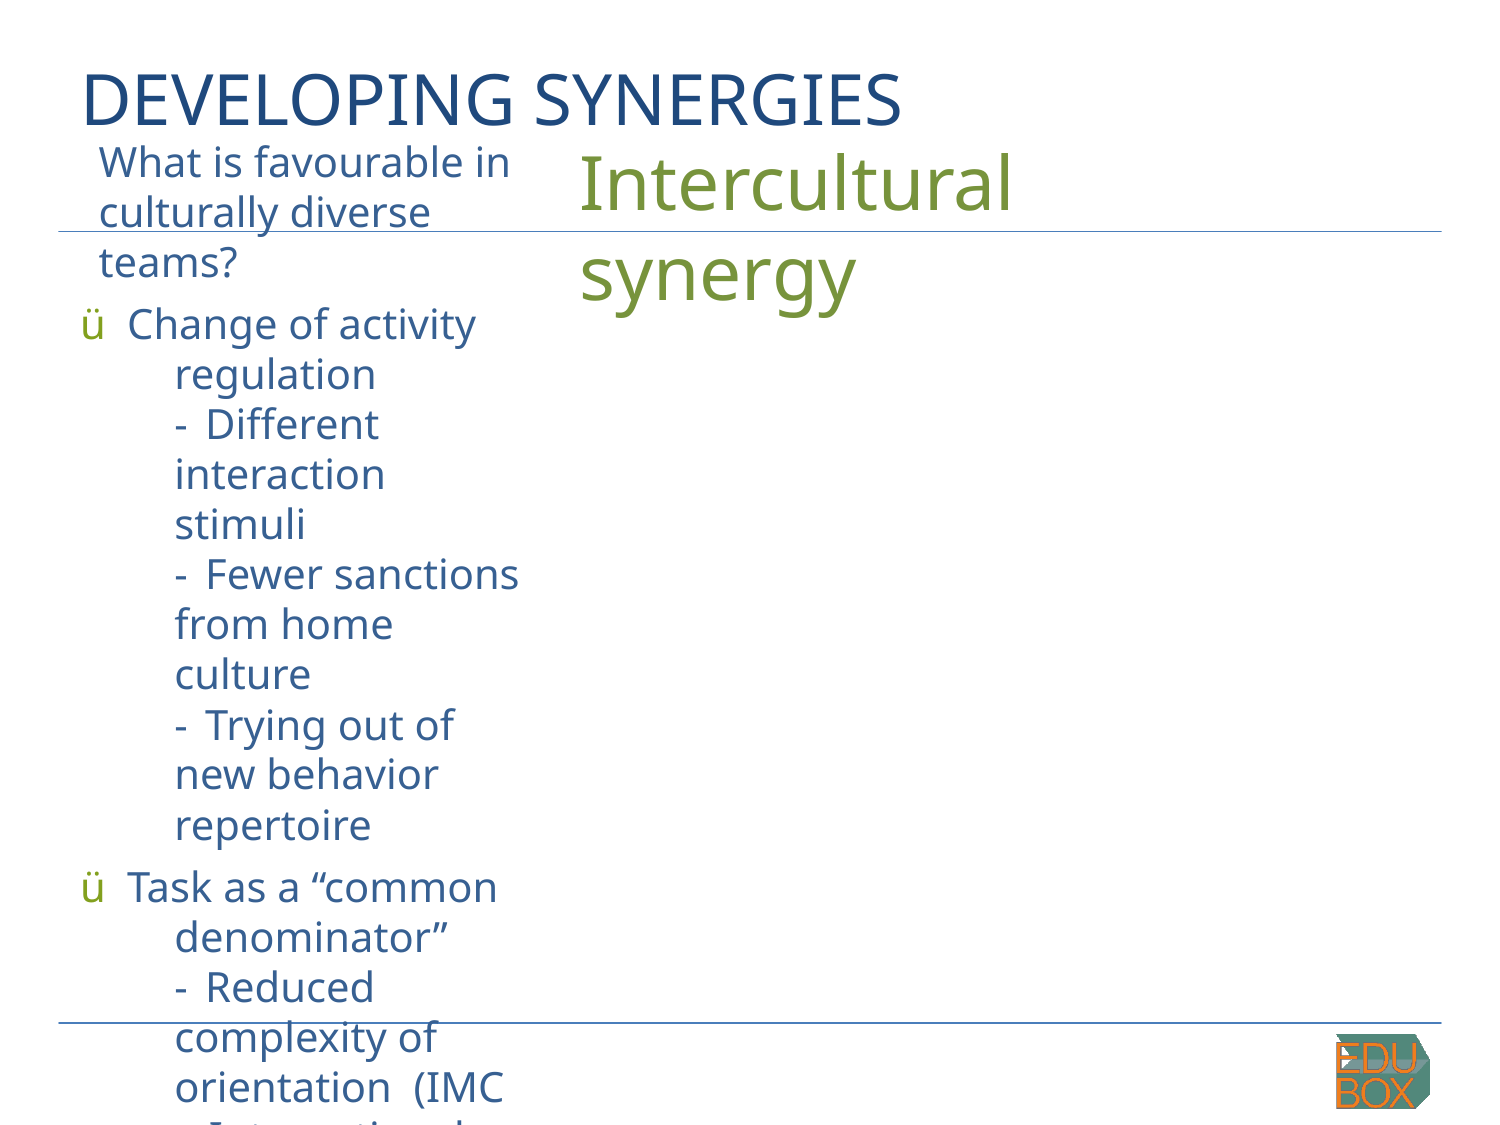

DEVELOPING SYNERGIES
# What is favourable in culturally diverse teams?
Change of activity regulation
-	Different interaction stimuli
-	Fewer sanctions from home culture
-	Trying out of new behavior repertoire
Task as a “common denominator”
-	Reduced complexity of orientation (IMC = International Micro-Culture)
-	Common goal
-	Pressure to succeed
Intercultural synergy